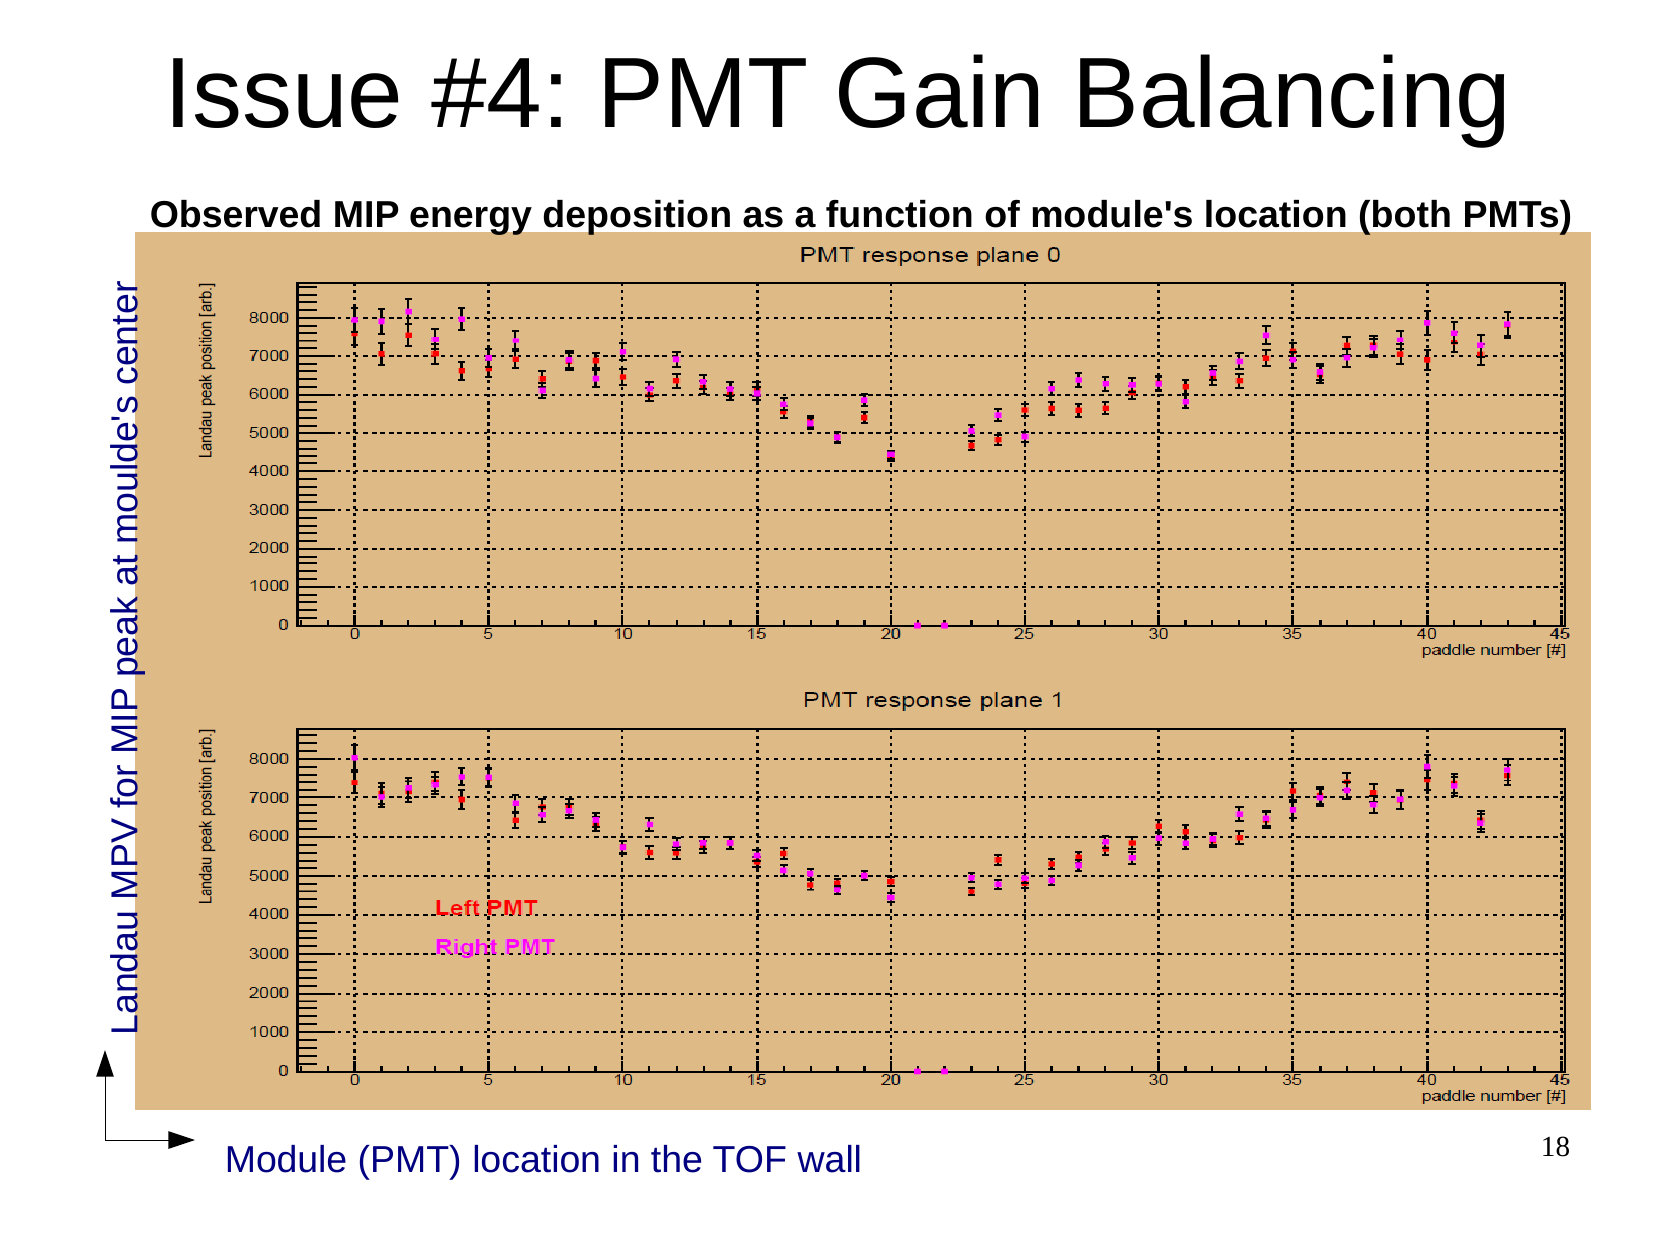

Issue #4: PMT Gain Balancing
Observed MIP energy deposition as a function of module's location (both PMTs)
Landau MPV for MIP peak at moulde's center
Module (PMT) location in the TOF wall
18